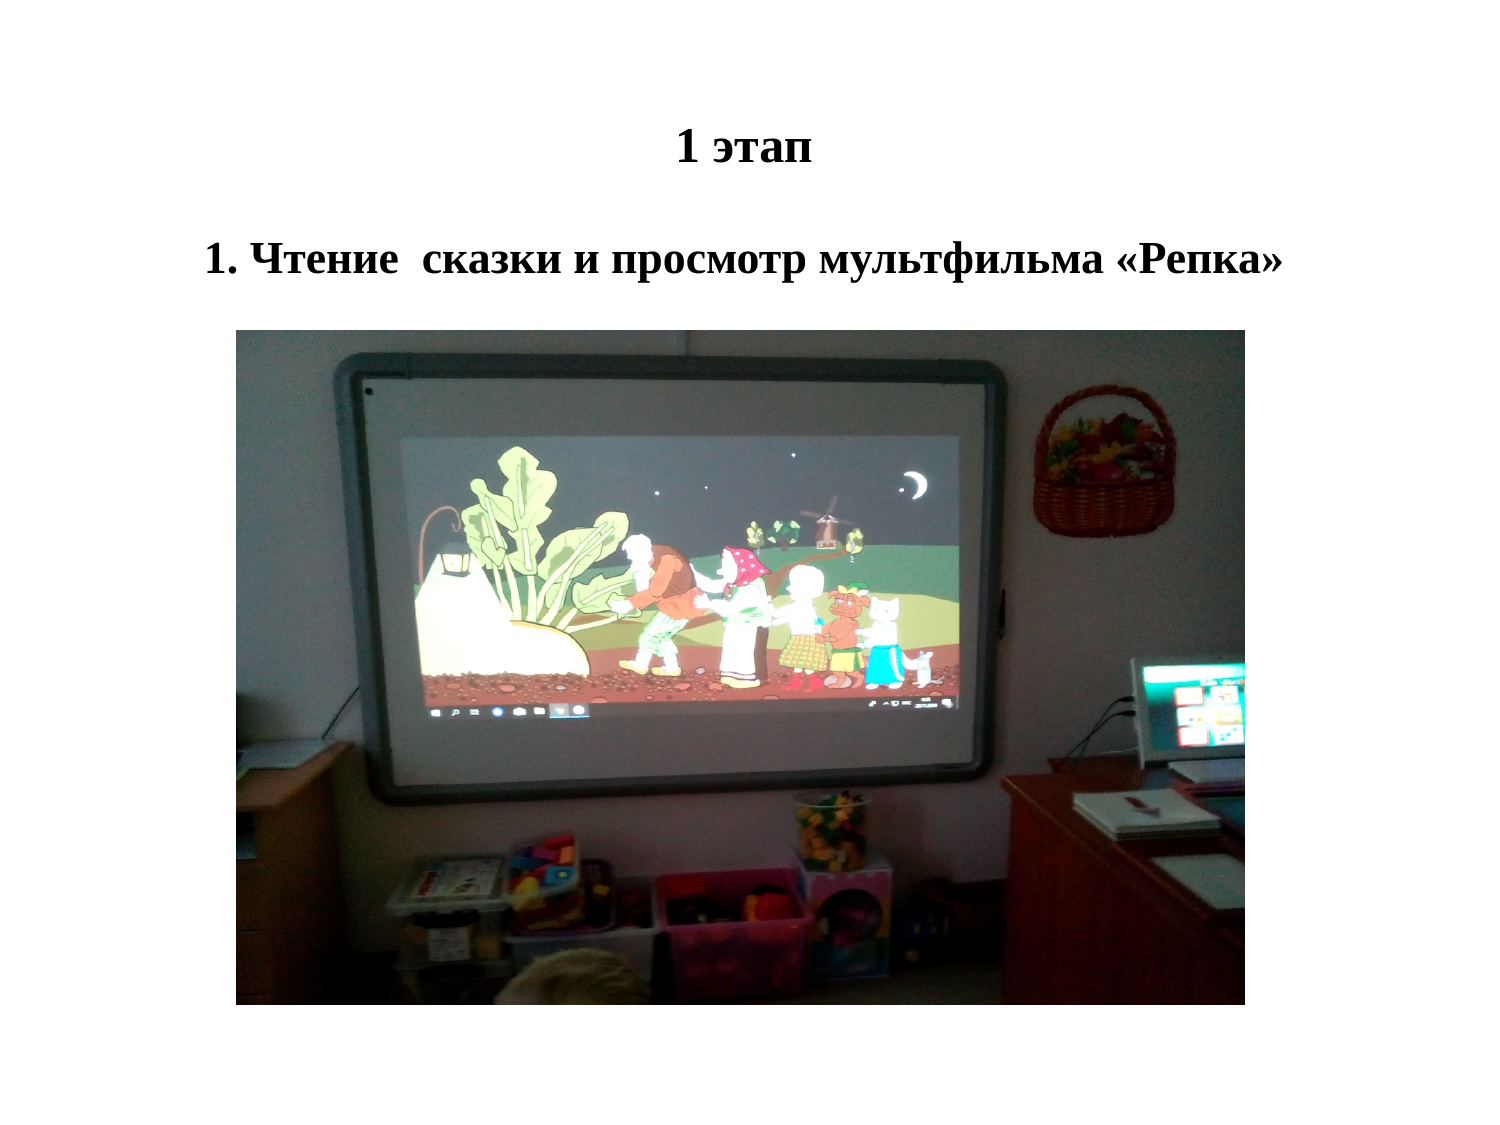

# 1 этап 1. Чтение сказки и просмотр мультфильма «Репка»